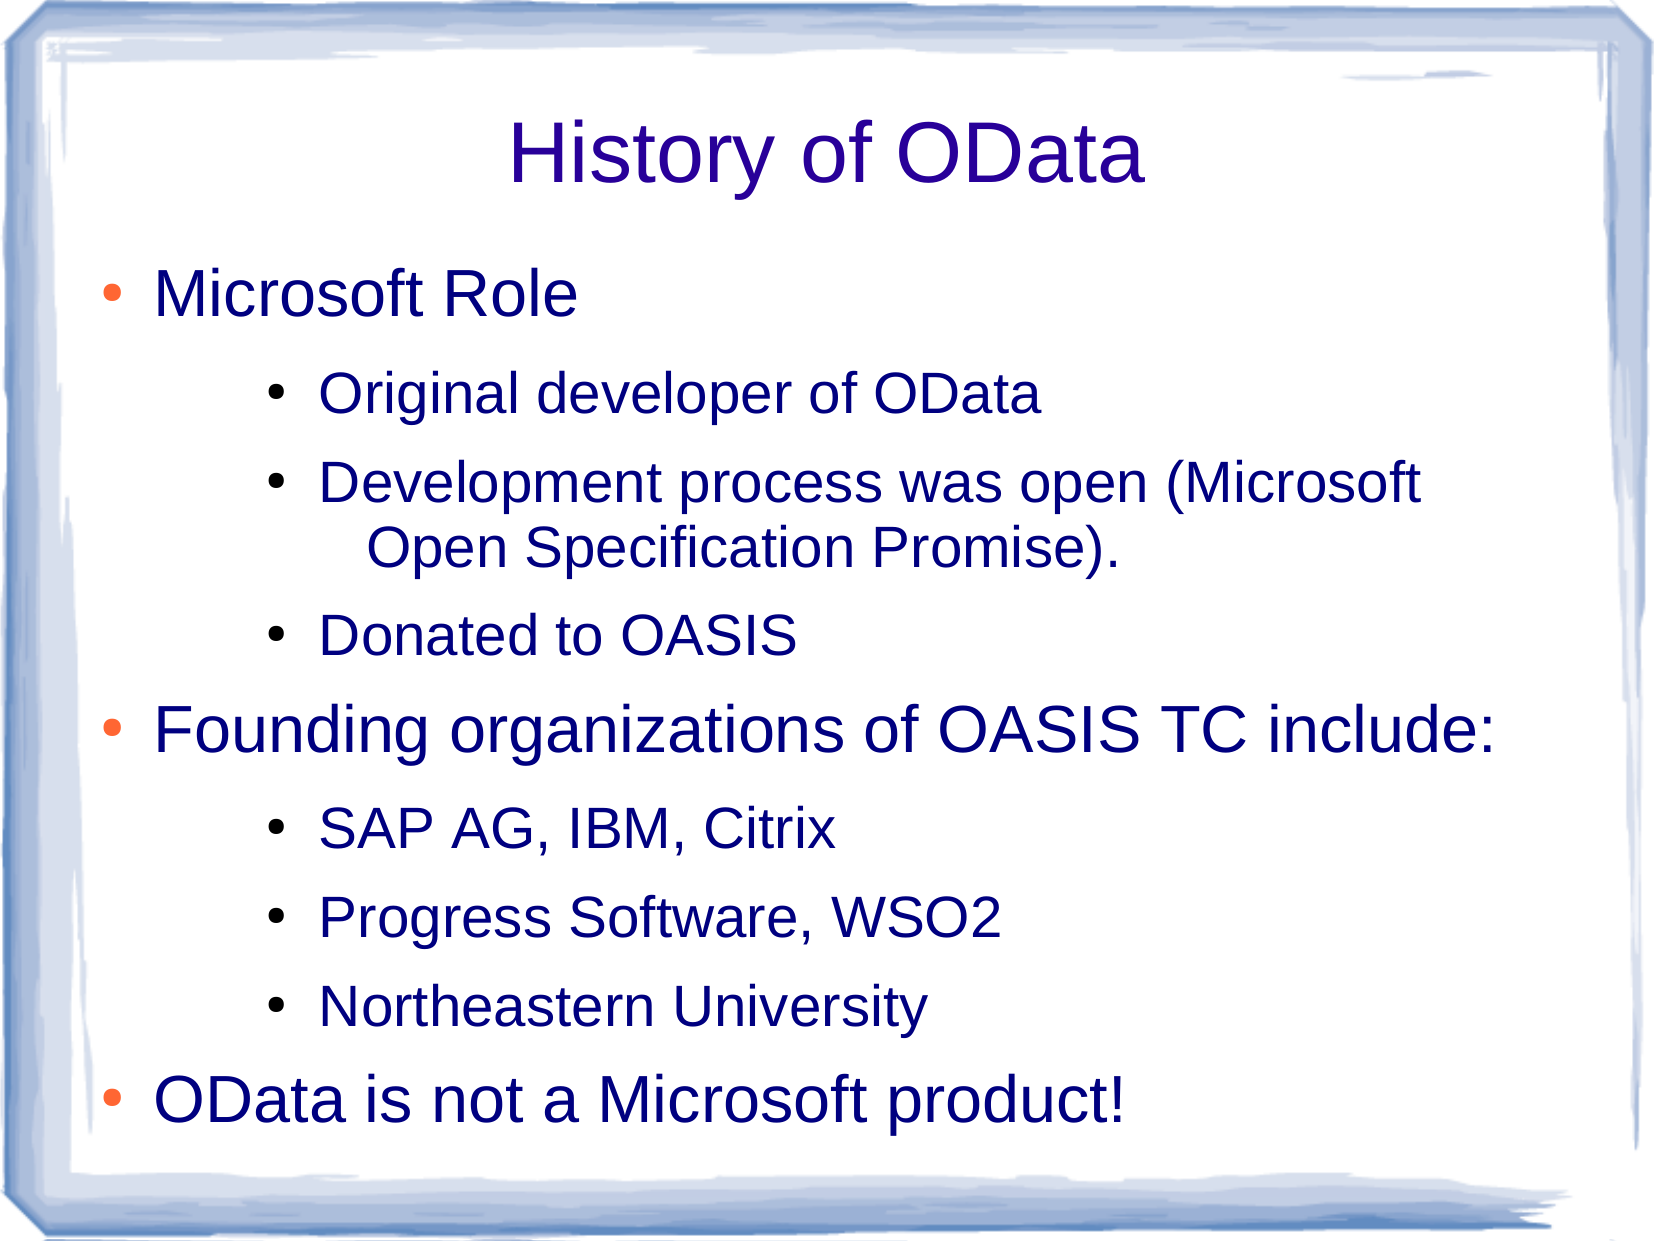

# History of OData
Microsoft Role
Original developer of OData
Development process was open (Microsoft Open Specification Promise).
Donated to OASIS
Founding organizations of OASIS TC include:
SAP AG, IBM, Citrix
Progress Software, WSO2
Northeastern University
OData is not a Microsoft product!